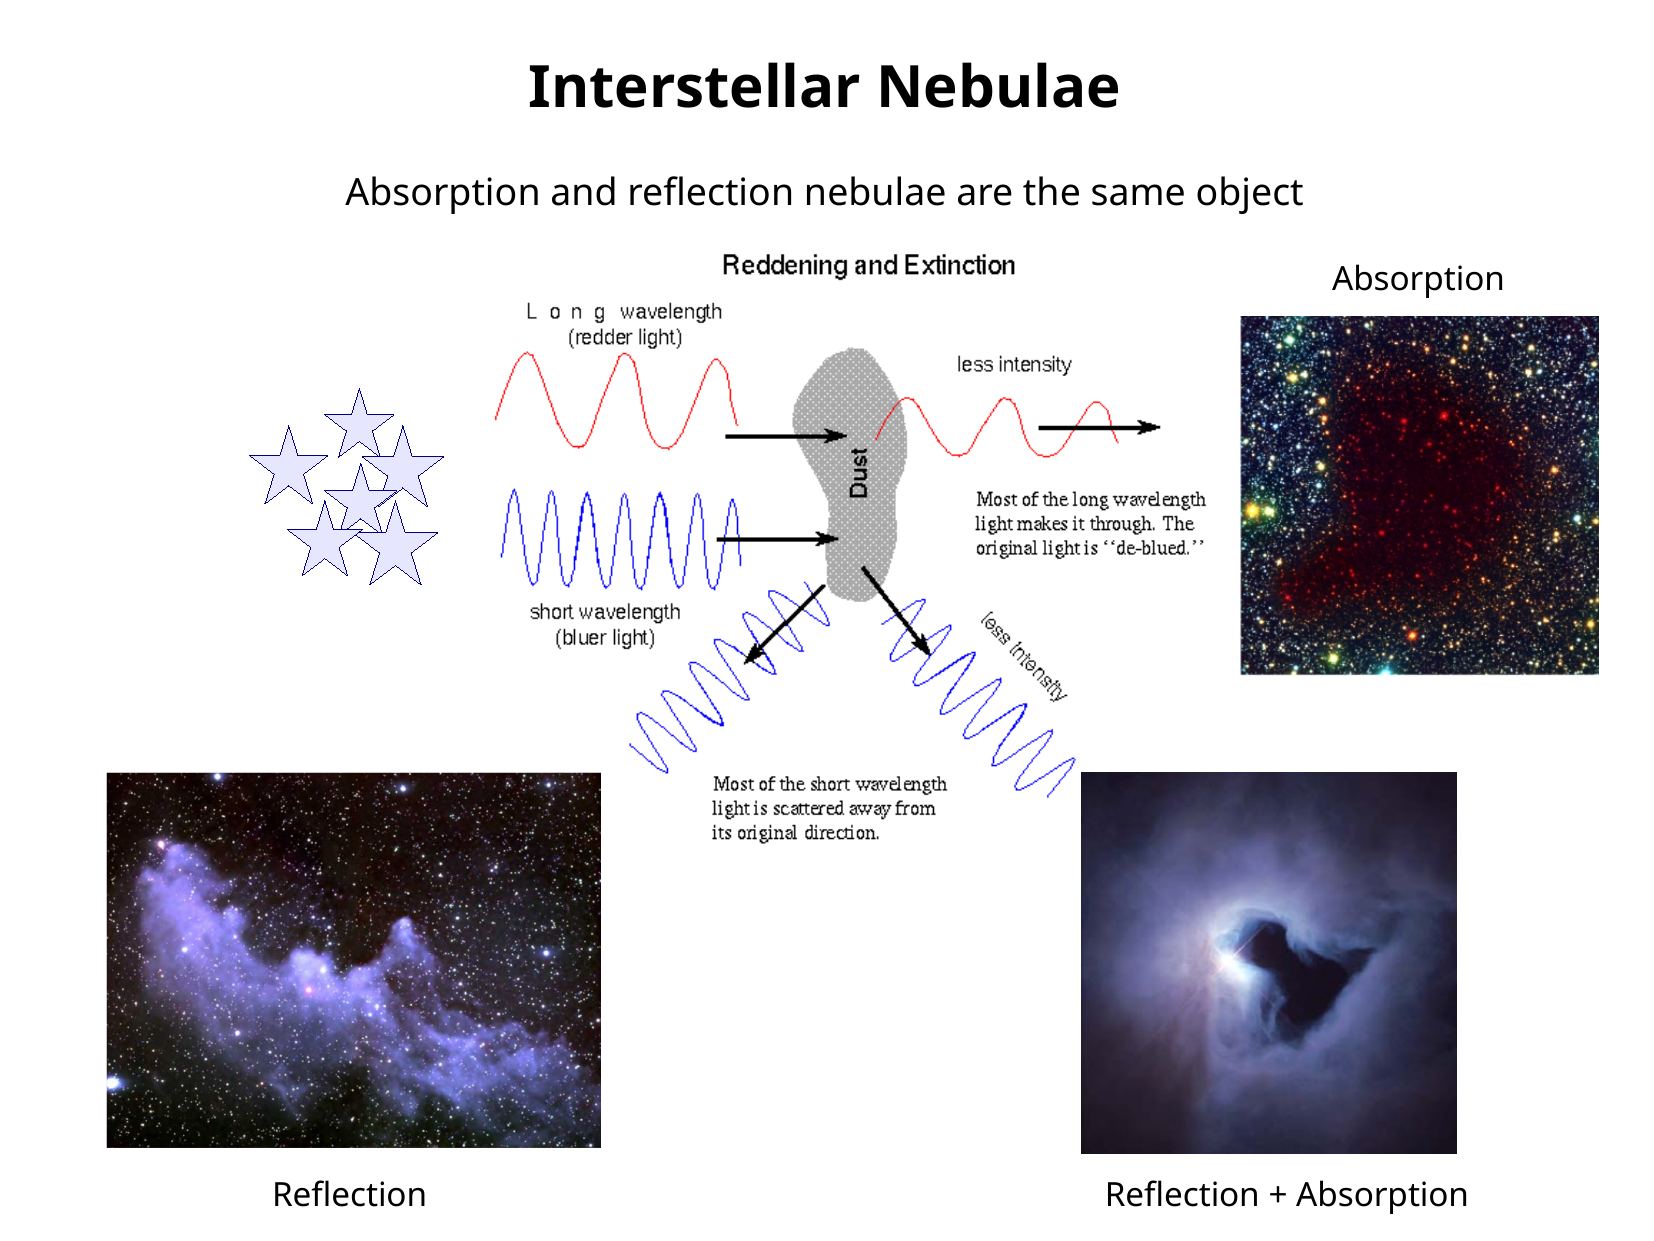

Interstellar Nebulae
Absorption and reflection nebulae are the same object
Absorption
Reflection
Reflection + Absorption